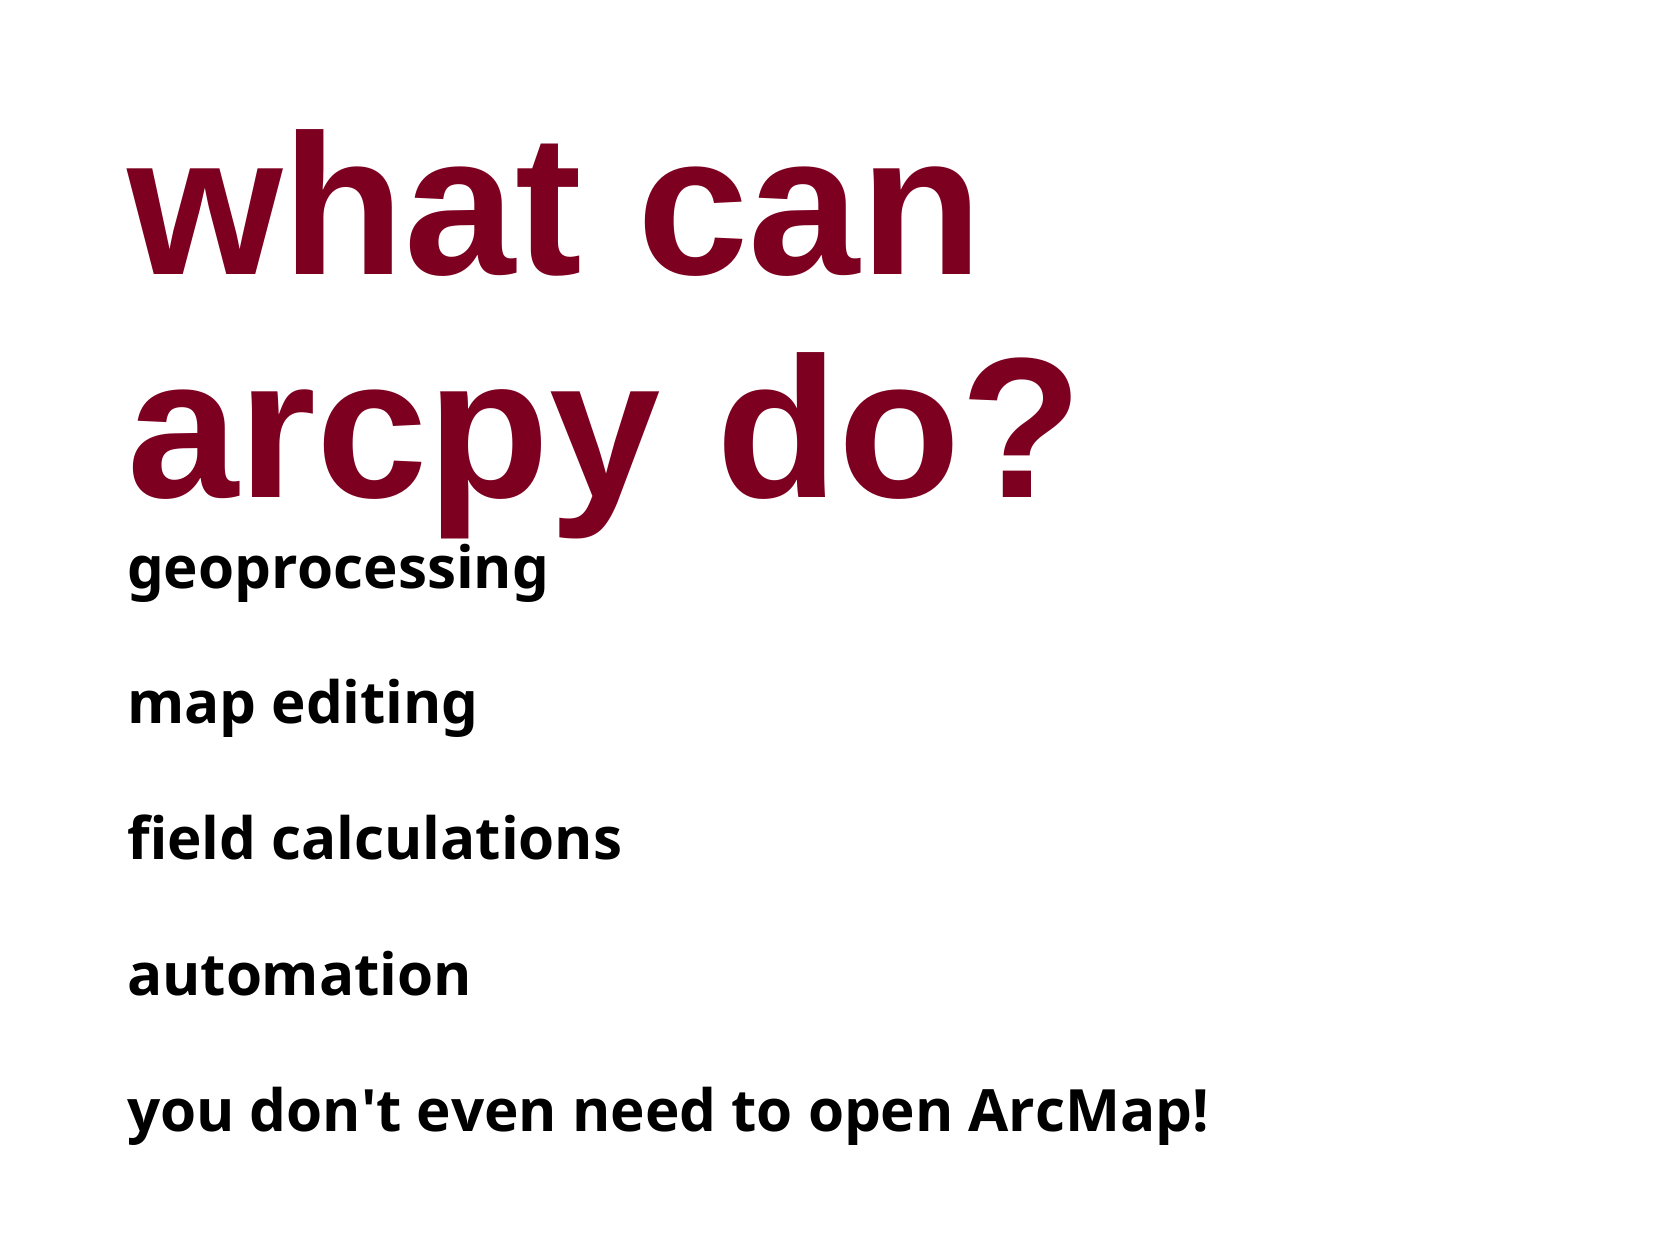

what can arcpy do?
geoprocessing
map editing
field calculations
automation
you don't even need to open ArcMap!